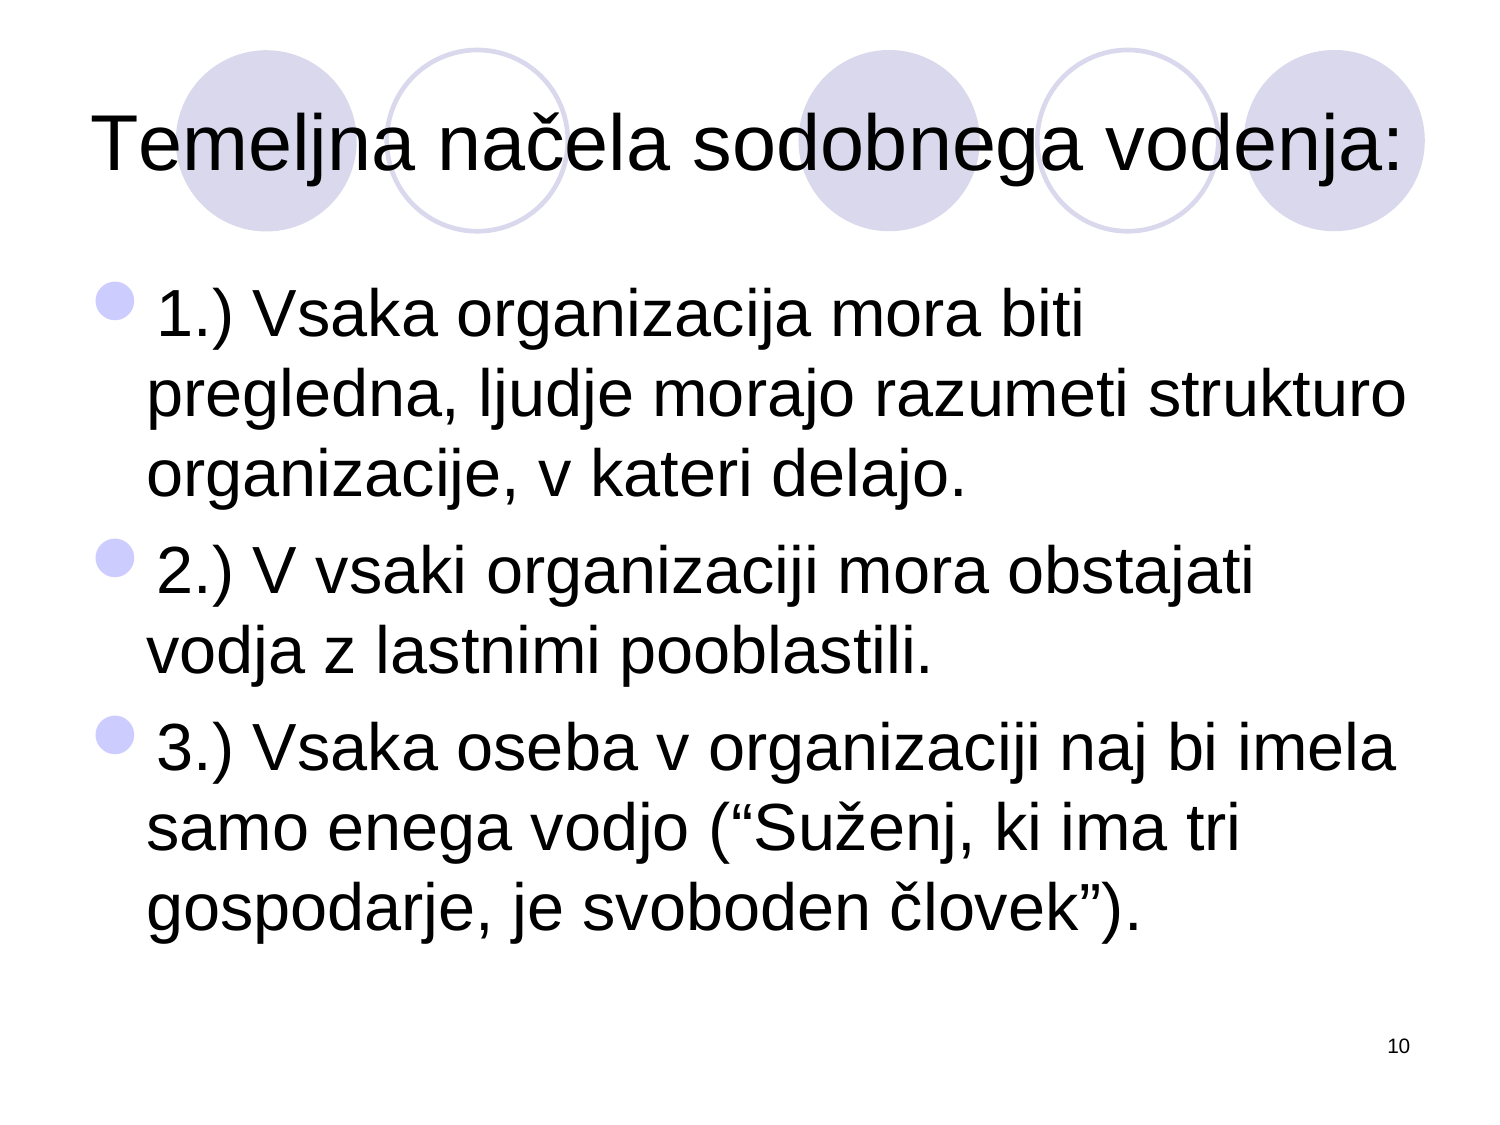

# Temeljna načela sodobnega vodenja:
1.) Vsaka organizacija mora biti pregledna, ljudje morajo razumeti strukturo organizacije, v kateri delajo.
2.) V vsaki organizaciji mora obstajati vodja z lastnimi pooblastili.
3.) Vsaka oseba v organizaciji naj bi imela samo enega vodjo (“Suženj, ki ima tri gospodarje, je svoboden človek”).